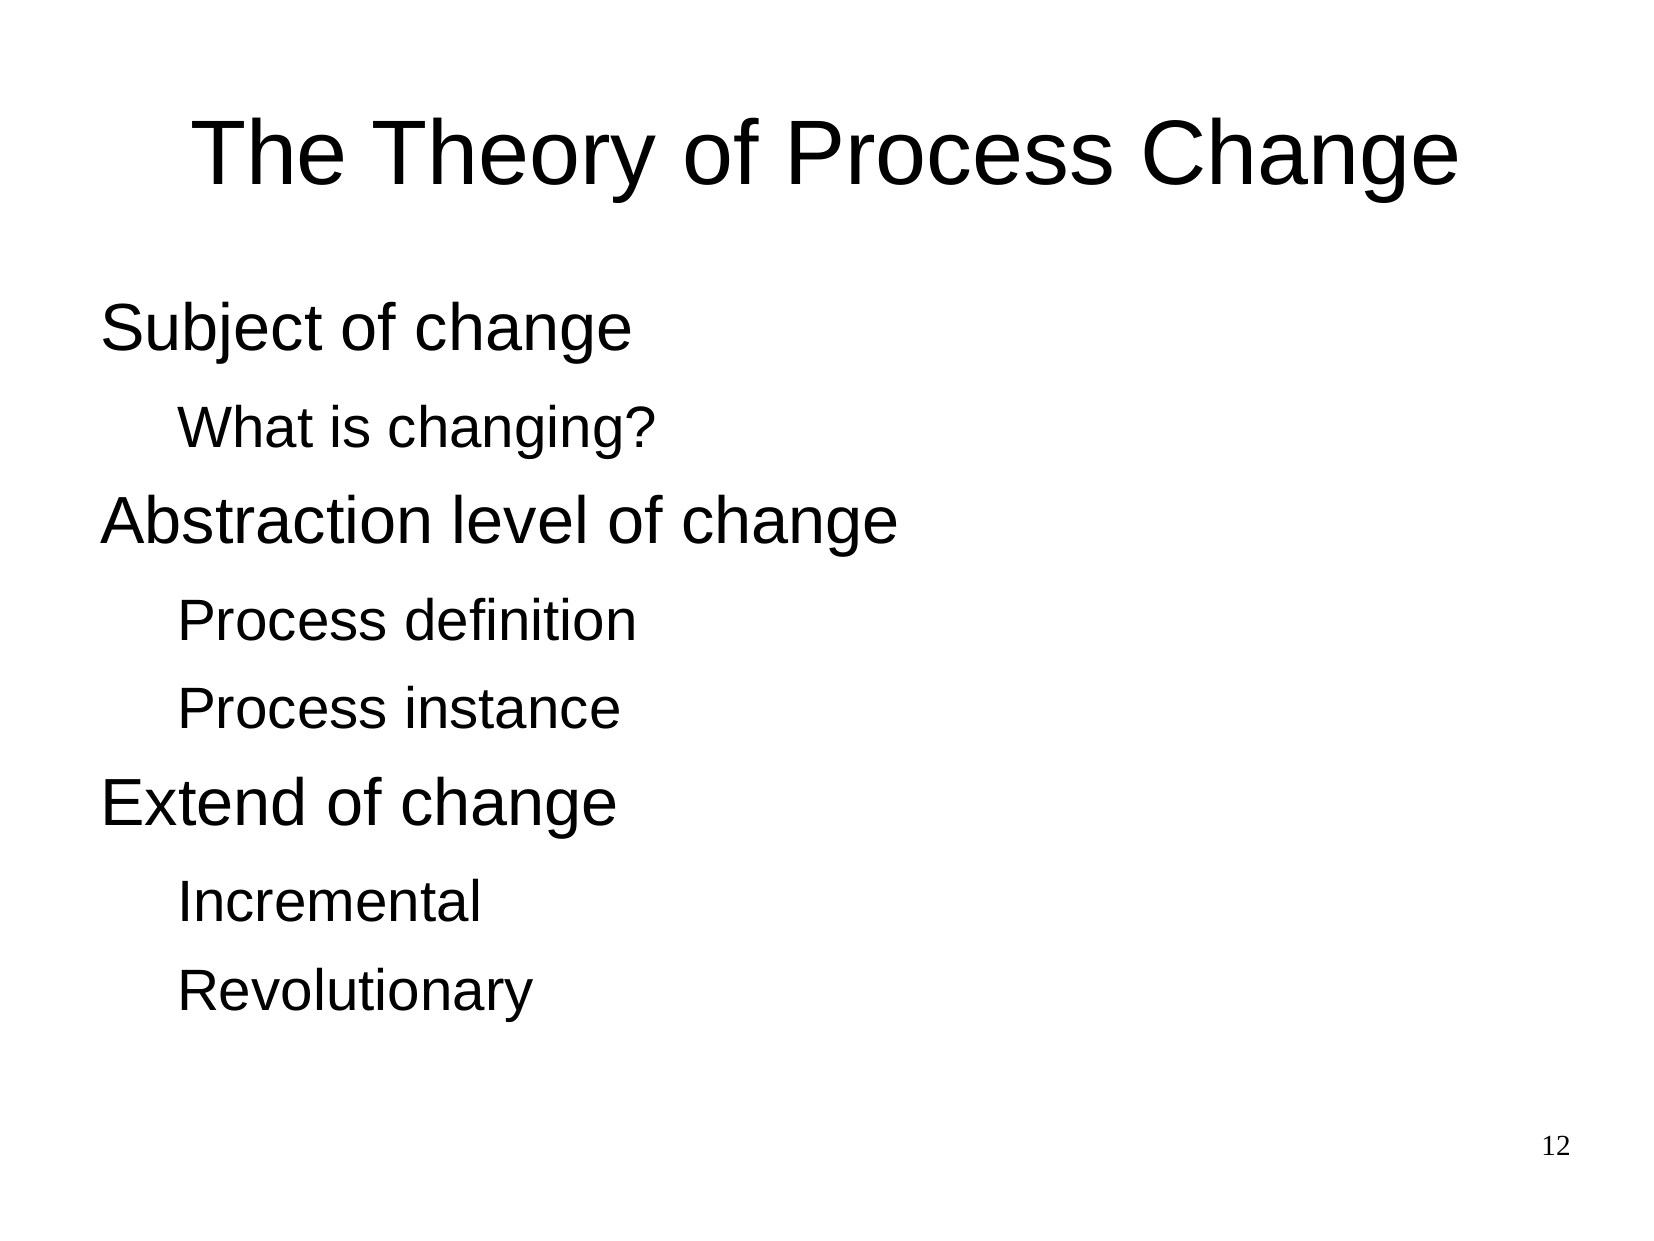

# The Theory of Process Change
Subject of change
What is changing?
Abstraction level of change
Process definition
Process instance
Extend of change
Incremental
Revolutionary
12